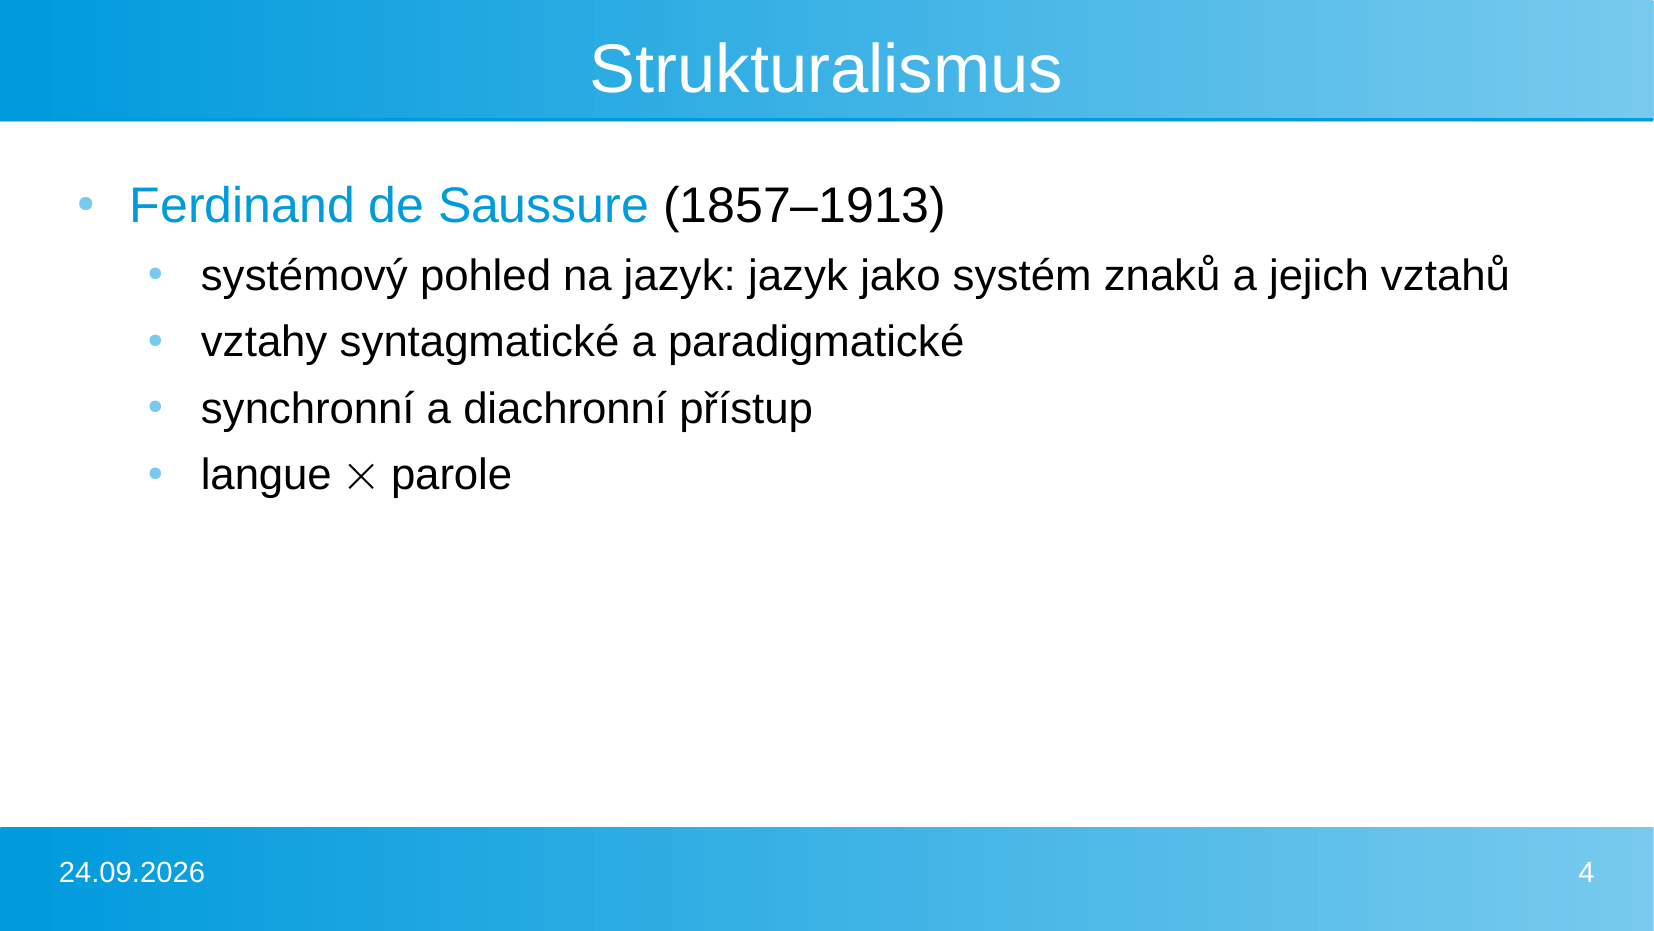

# Strukturalismus
Ferdinand de Saussure (1857–1913)
systémový pohled na jazyk: jazyk jako systém znaků a jejich vztahů
vztahy syntagmatické a paradigmatické
synchronní a diachronní přístup
langue  parole
4